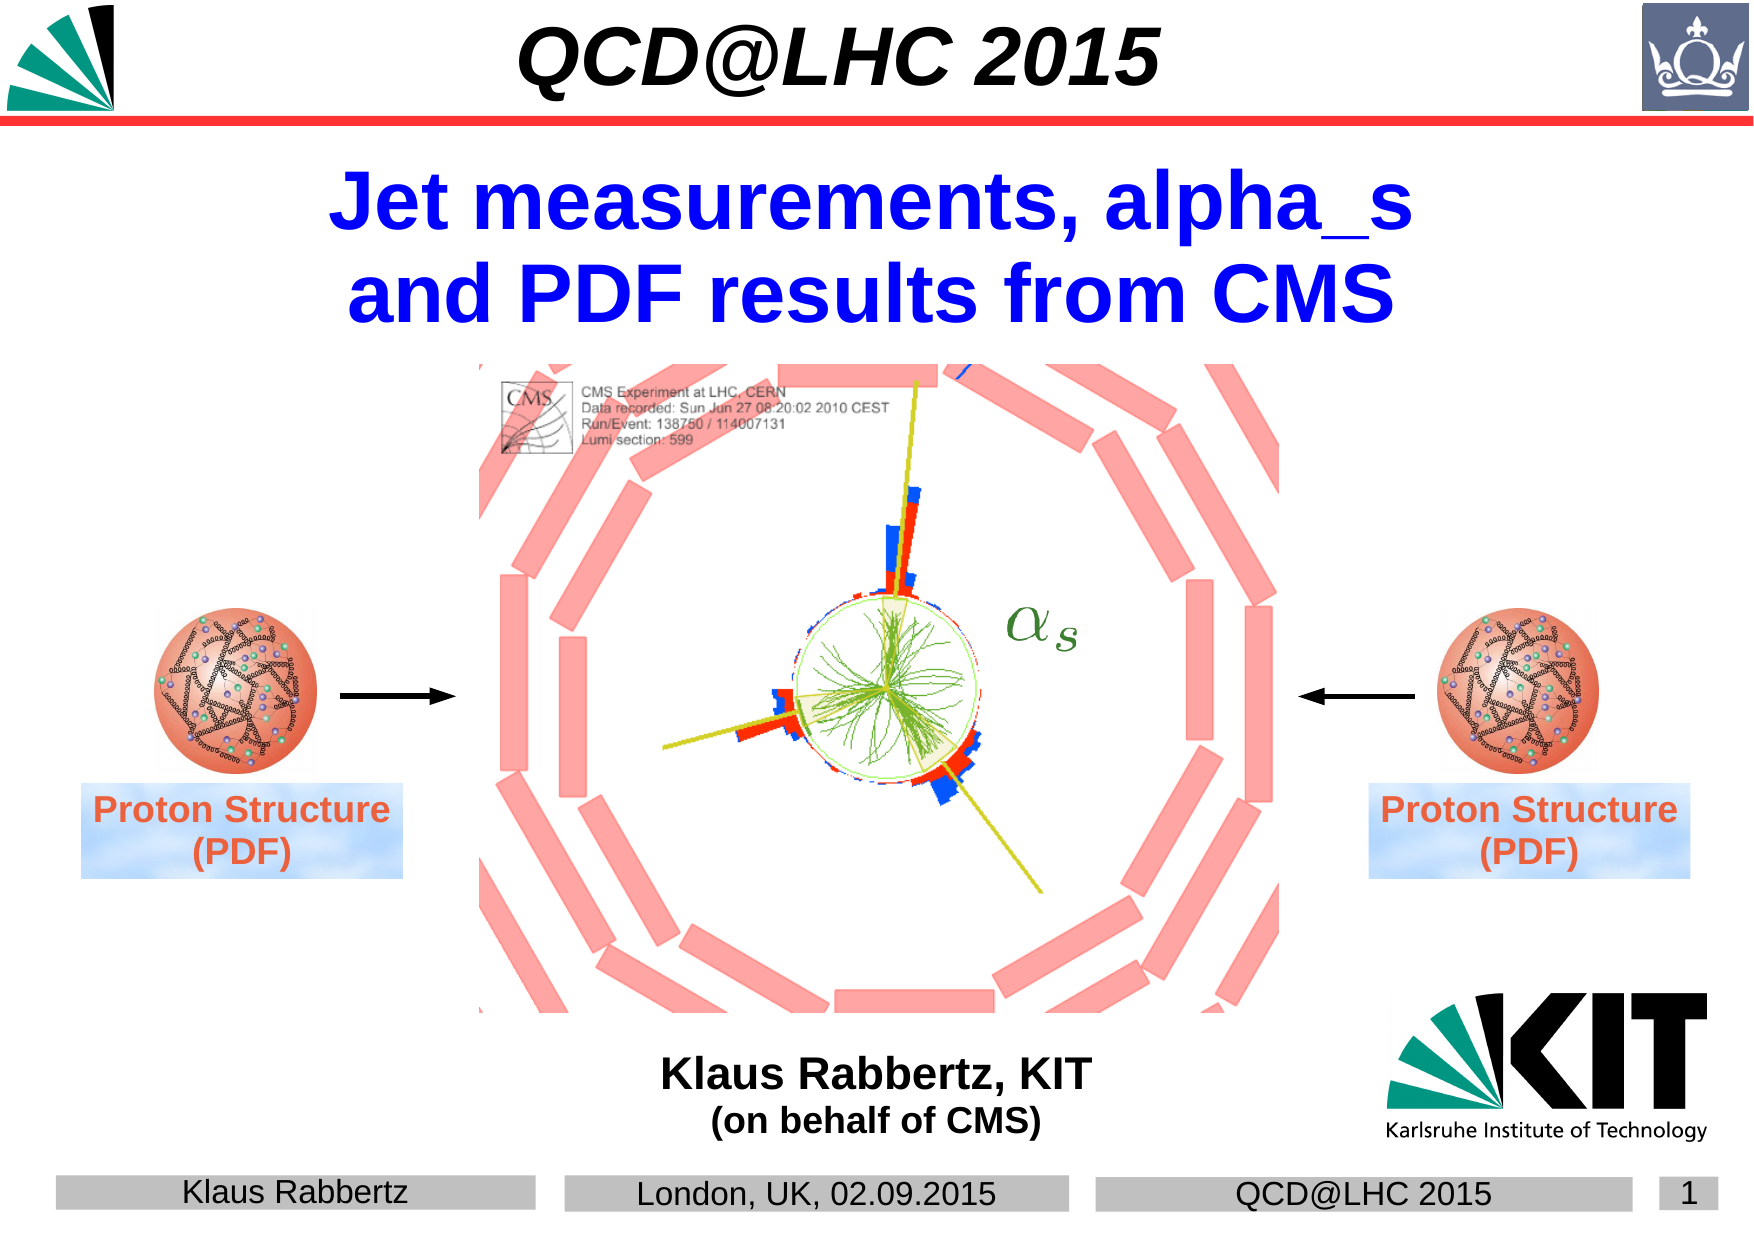

# QCD@LHC 2015
Jet measurements, alpha_s and PDF results from CMS
Proton Structure
(PDF)
Proton Structure
(PDF)
Klaus Rabbertz, KIT
(on behalf of CMS)